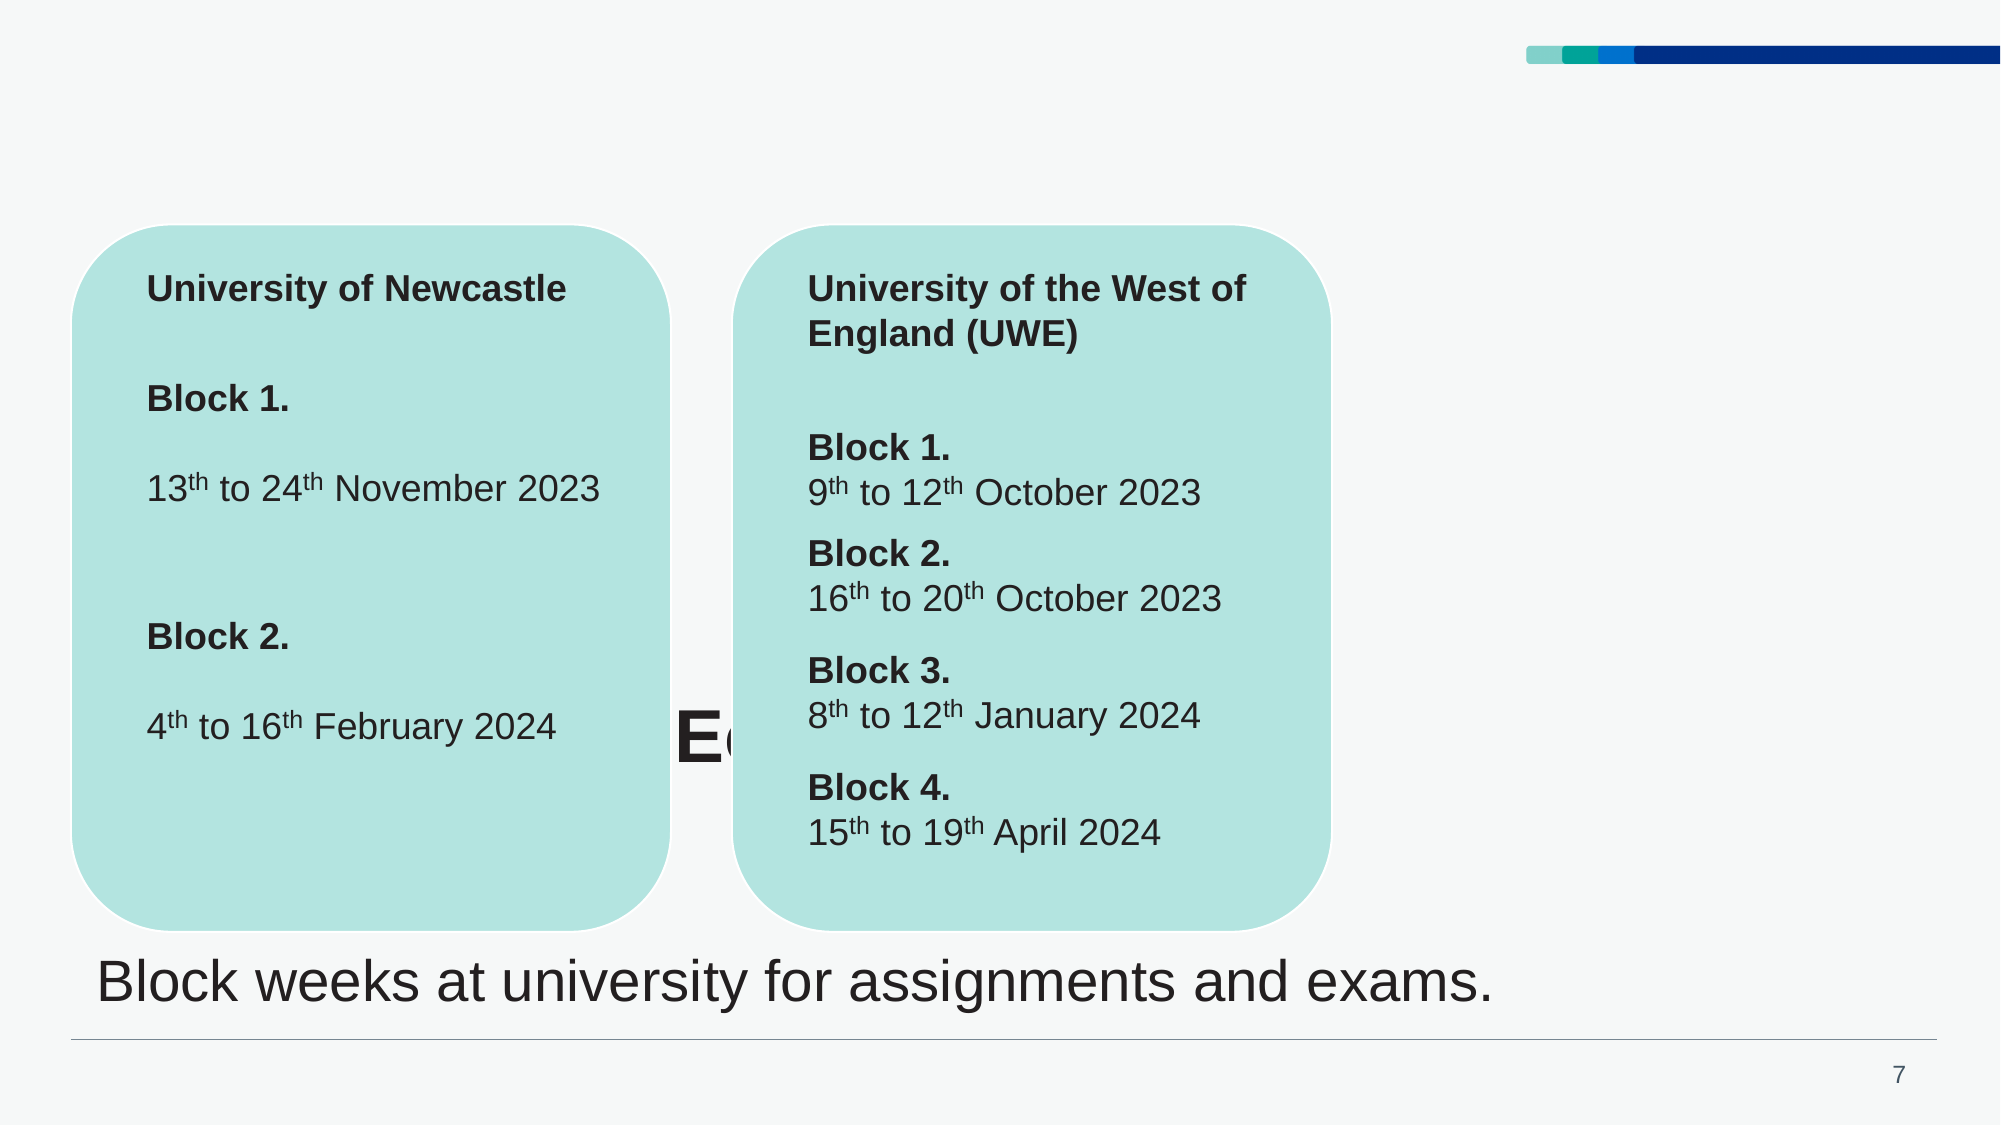

University of Newcastle
Block 1.
13th to 24th November 2023
Block 2.
4th to 16th February 2024
University of the West of England (UWE)
Block 1.
9th to 12th October 2023
Block 2.
16th to 20th October 2023
# PG Certificate in Echocardiography
Block 3.
8th to 12th January 2024
Block 4.
15th to 19th April 2024
Block weeks at university for assignments and exams.